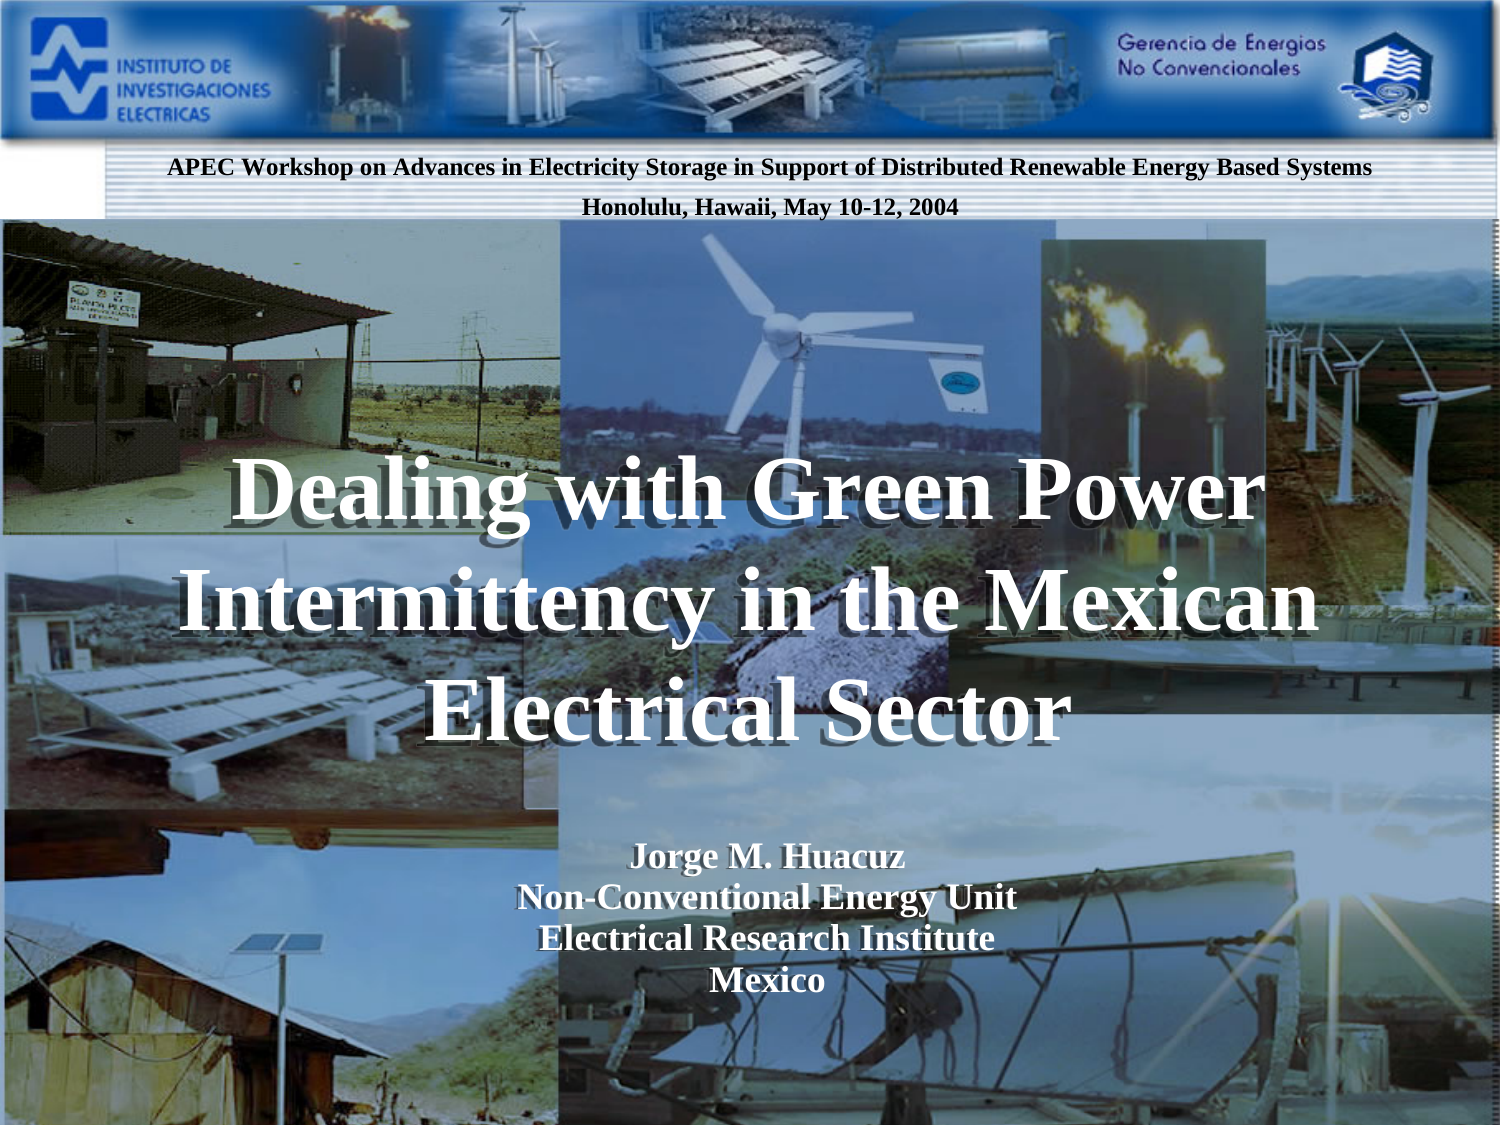

APEC Workshop on Advances in Electricity Storage in Support of Distributed Renewable Energy Based Systems
Honolulu, Hawaii, May 10-12, 2004
Dealing with Green Power Intermittency in the Mexican Electrical Sector
Jorge M. Huacuz
Non-Conventional Energy Unit
Electrical Research Institute
Mexico